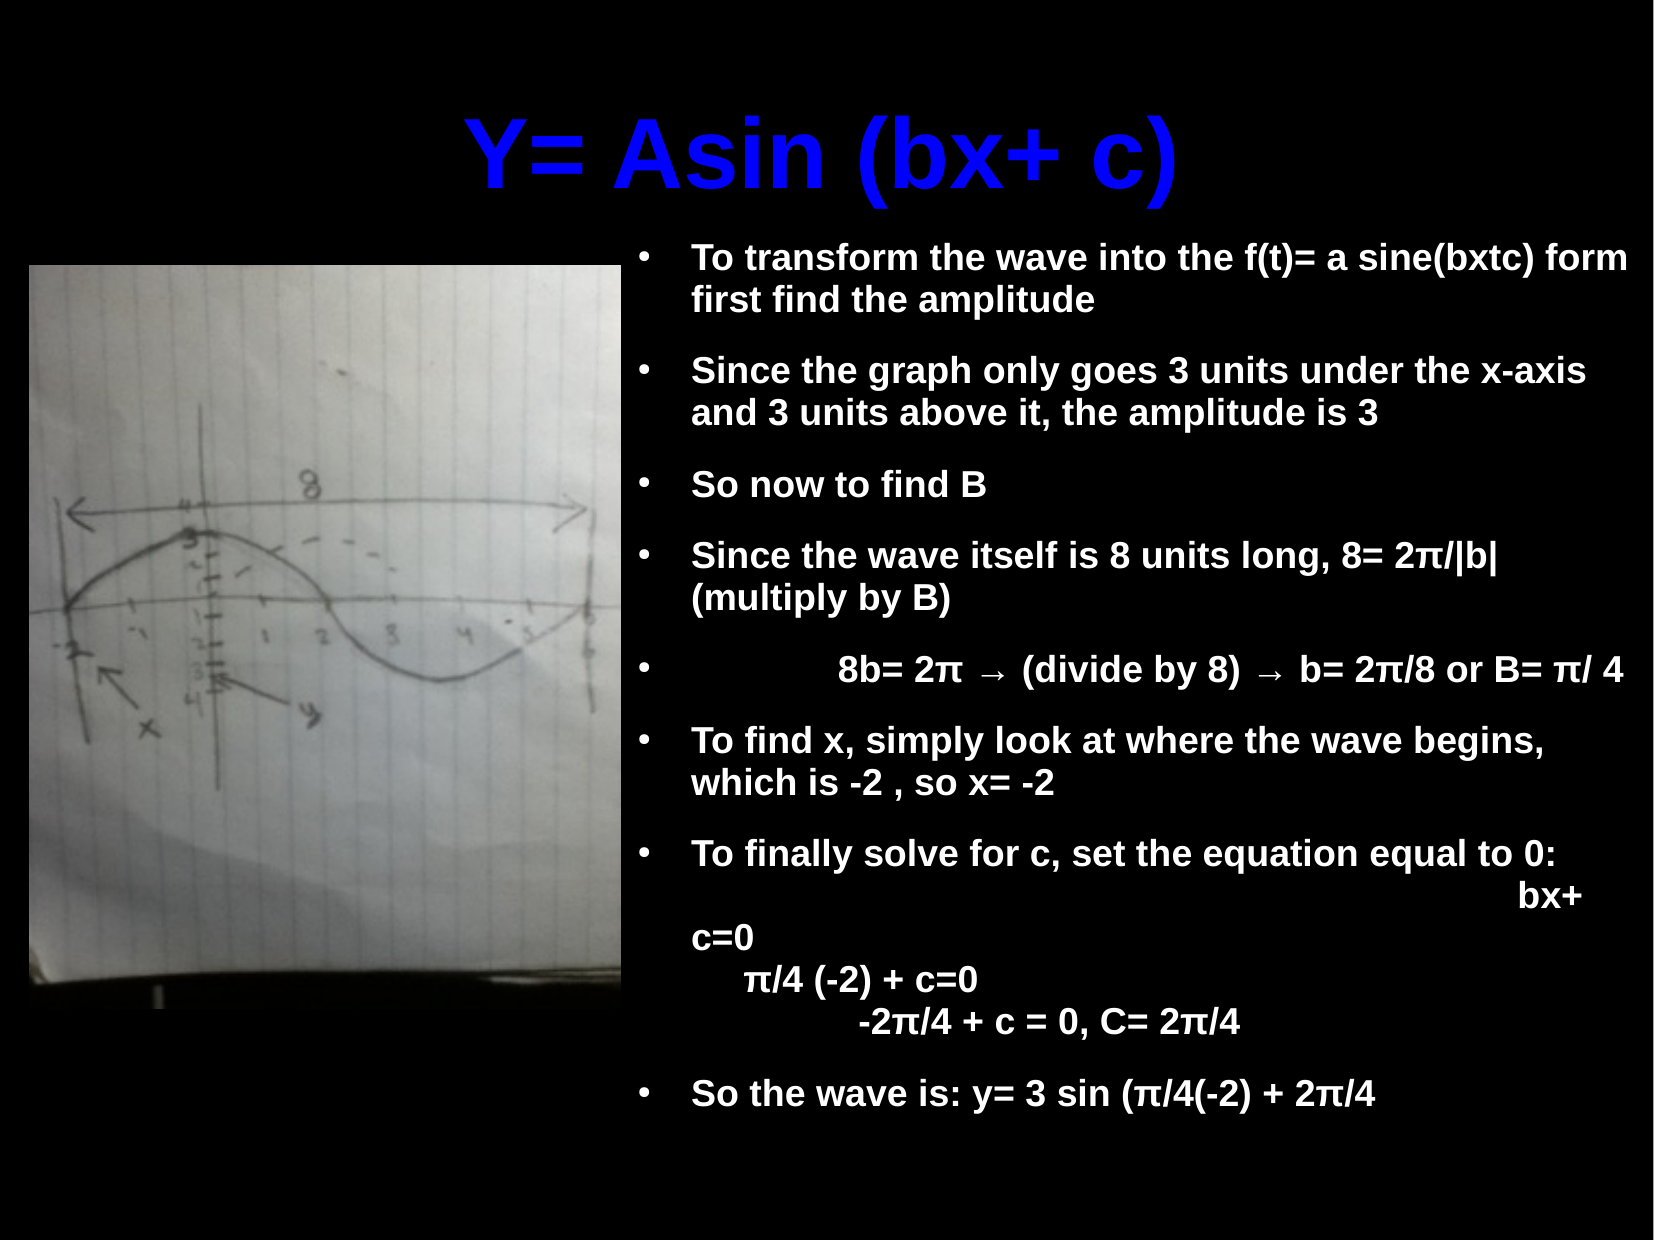

Y= Asin (bx+ c)
# To transform the wave into the f(t)= a sine(bxtc) form first find the amplitude
Since the graph only goes 3 units under the x-axis and 3 units above it, the amplitude is 3
So now to find B
Since the wave itself is 8 units long, 8= 2π/|b| (multiply by B)
 8b= 2π → (divide by 8) → b= 2π/8 or B= π/ 4
To find x, simply look at where the wave begins, which is -2 , so x= -2
To finally solve for c, set the equation equal to 0: bx+ c=0 π/4 (-2) + c=0 -2π/4 + c = 0, C= 2π/4
So the wave is: y= 3 sin (π/4(-2) + 2π/4